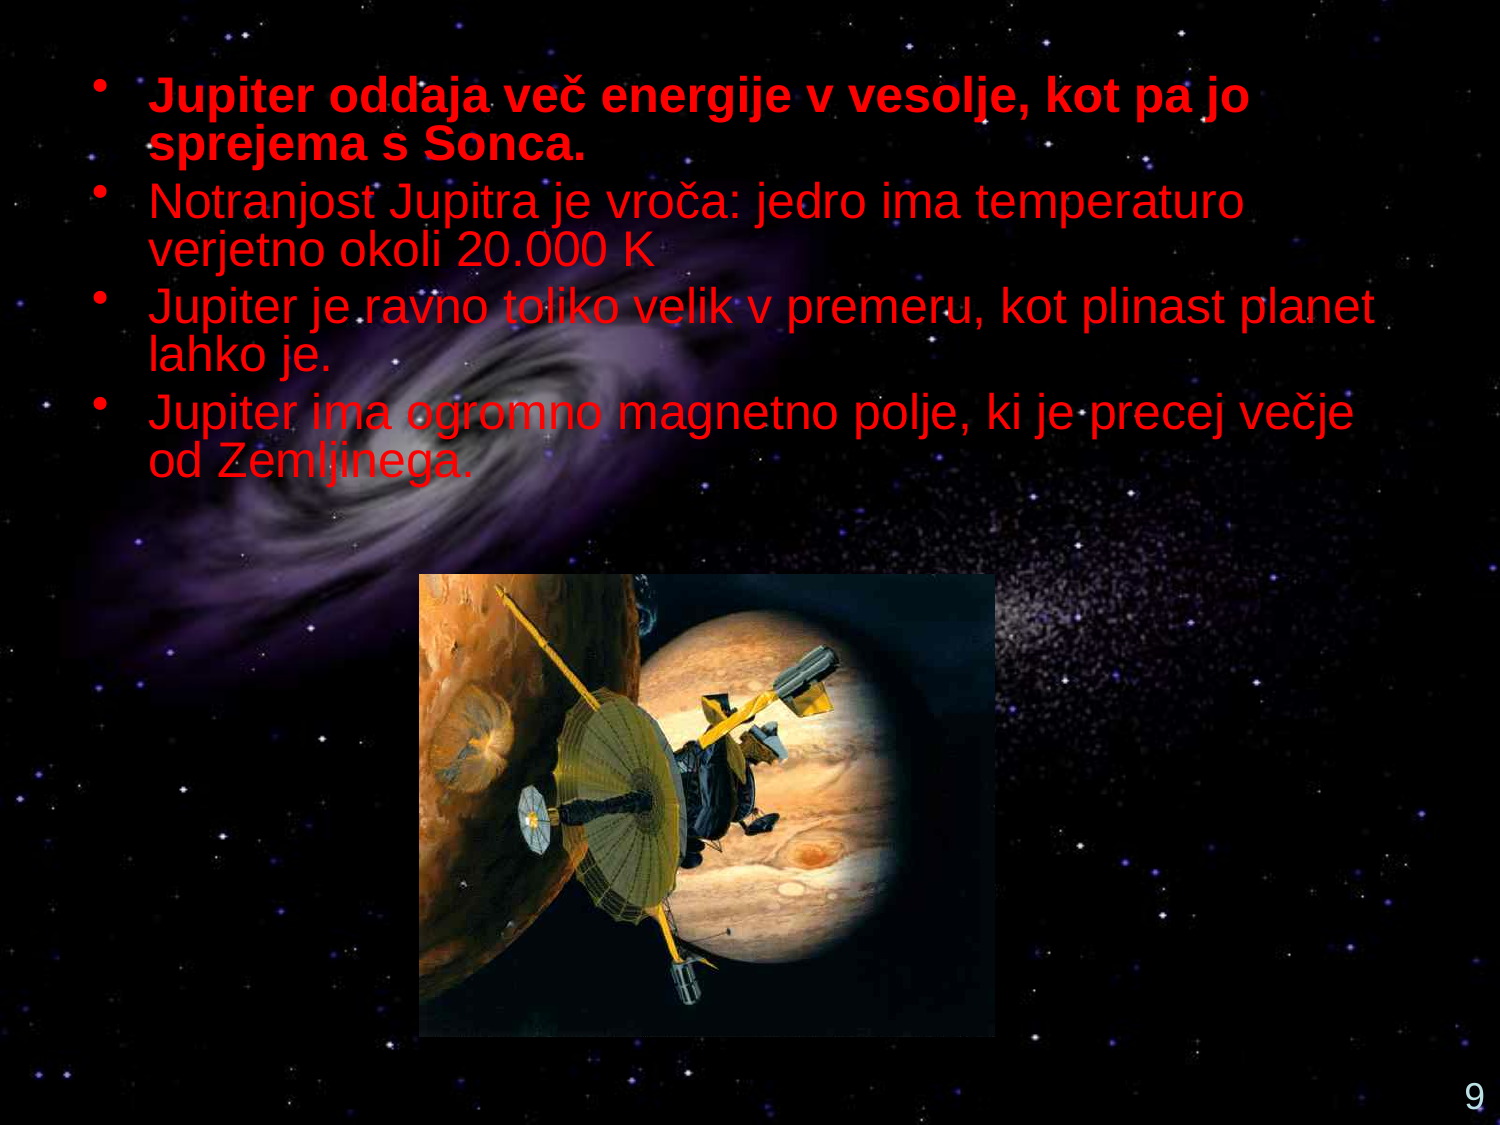

# Jupiter oddaja več energije v vesolje, kot pa jo sprejema s Sonca.
Notranjost Jupitra je vroča: jedro ima temperaturo verjetno okoli 20.000 K
Jupiter je ravno toliko velik v premeru, kot plinast planet lahko je.
Jupiter ima ogromno magnetno polje, ki je precej večje od Zemljinega.
9